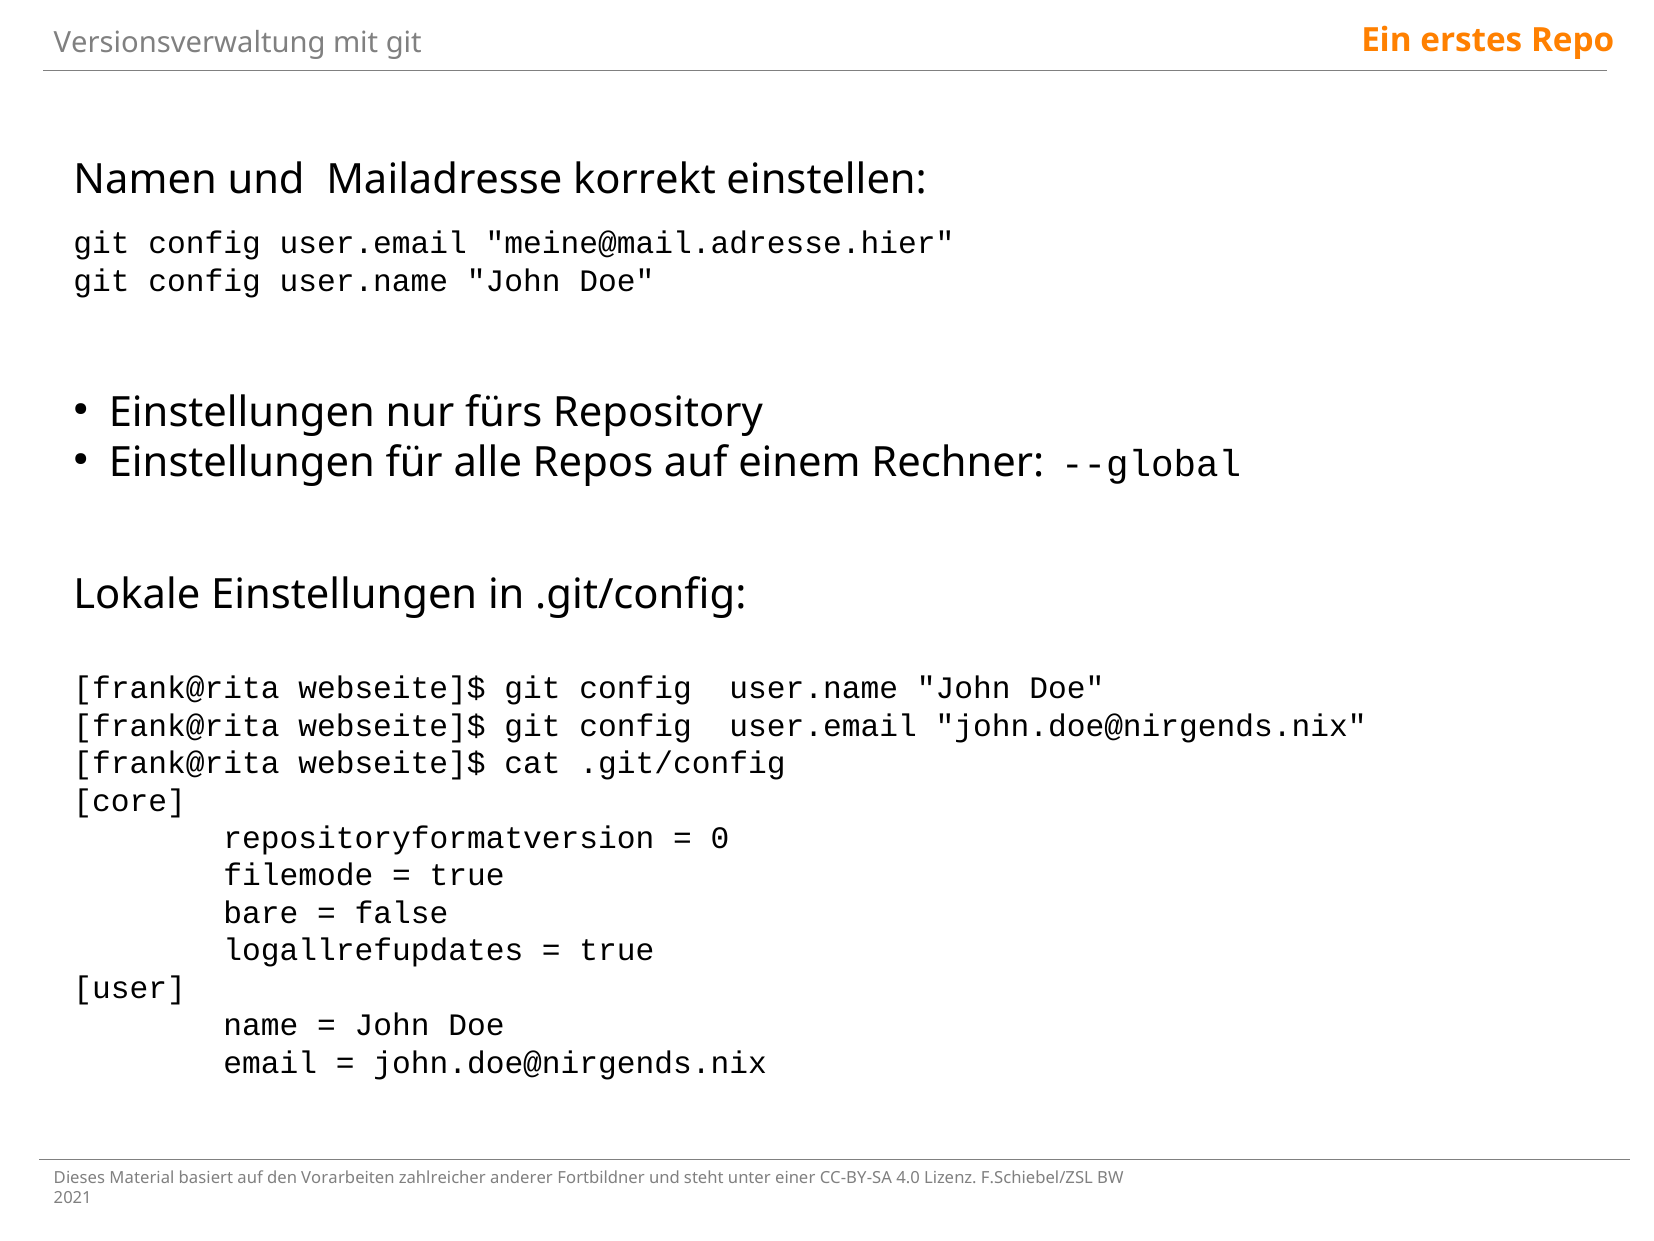

Ein erstes Repo
Versionsverwaltung mit git
Namen und Mailadresse korrekt einstellen:
git config user.email "meine@mail.adresse.hier"
git config user.name "John Doe"
Einstellungen nur fürs Repository
Einstellungen für alle Repos auf einem Rechner: --global
Lokale Einstellungen in .git/config:
[frank@rita webseite]$ git config user.name "John Doe"
[frank@rita webseite]$ git config user.email "john.doe@nirgends.nix"
[frank@rita webseite]$ cat .git/config
[core]
 repositoryformatversion = 0
 filemode = true
 bare = false
 logallrefupdates = true
[user]
 name = John Doe
 email = john.doe@nirgends.nix